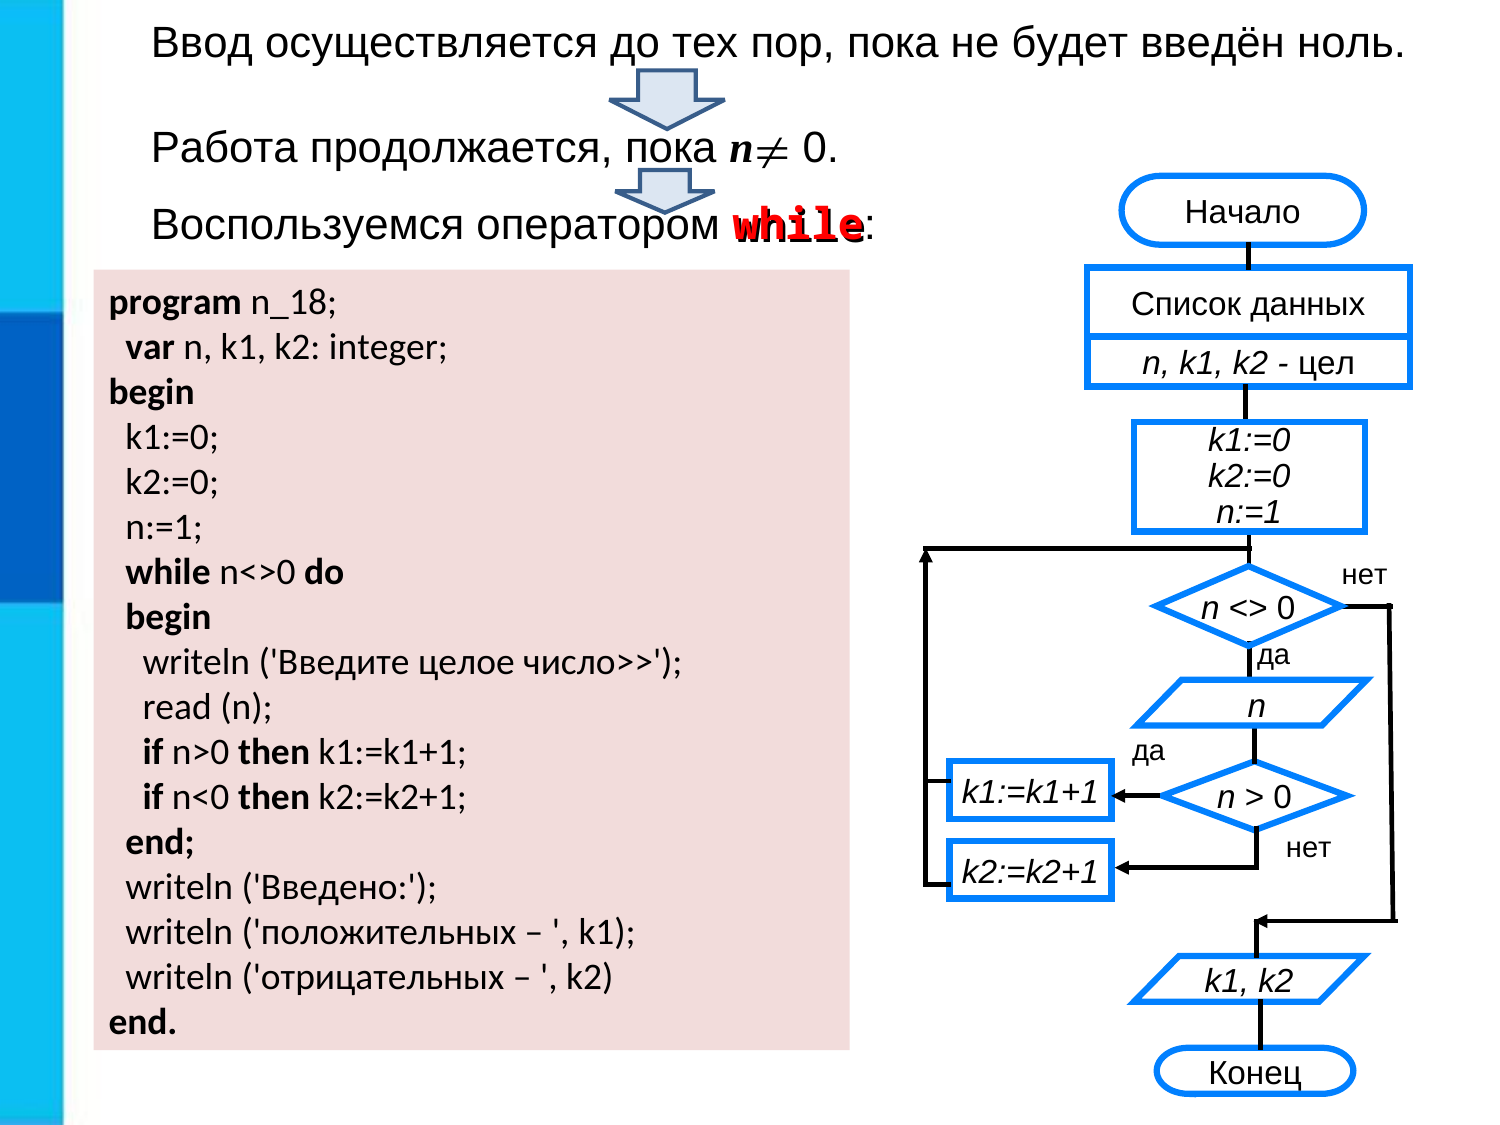

Ввод осуществляется до тех пор, пока не будет введён ноль.
Работа продолжается, пока n 0.
Воспользуемся оператором while:
Начало
Список данных
n, k1, k2 - цел
k1:=0
k2:=0
n:=1
нет
n <> 0
да
k1:=k1+1
n > 0
нет
k2:=k2+1
k1, k2
Конец
да
program n_18;
 var n, k1, k2: integer;
begin
 k1:=0;
 k2:=0;
 n:=1;
 while n<>0 do
 begin
 writeln ('Введите целое число>>');
 read (n);
 if n>0 then k1:=k1+1;
 if n<0 then k2:=k2+1;
 end;
 writeln ('Введено:');
 writeln ('положительных – ', k1);
 writeln ('отрицательных – ', k2)
end.
 n